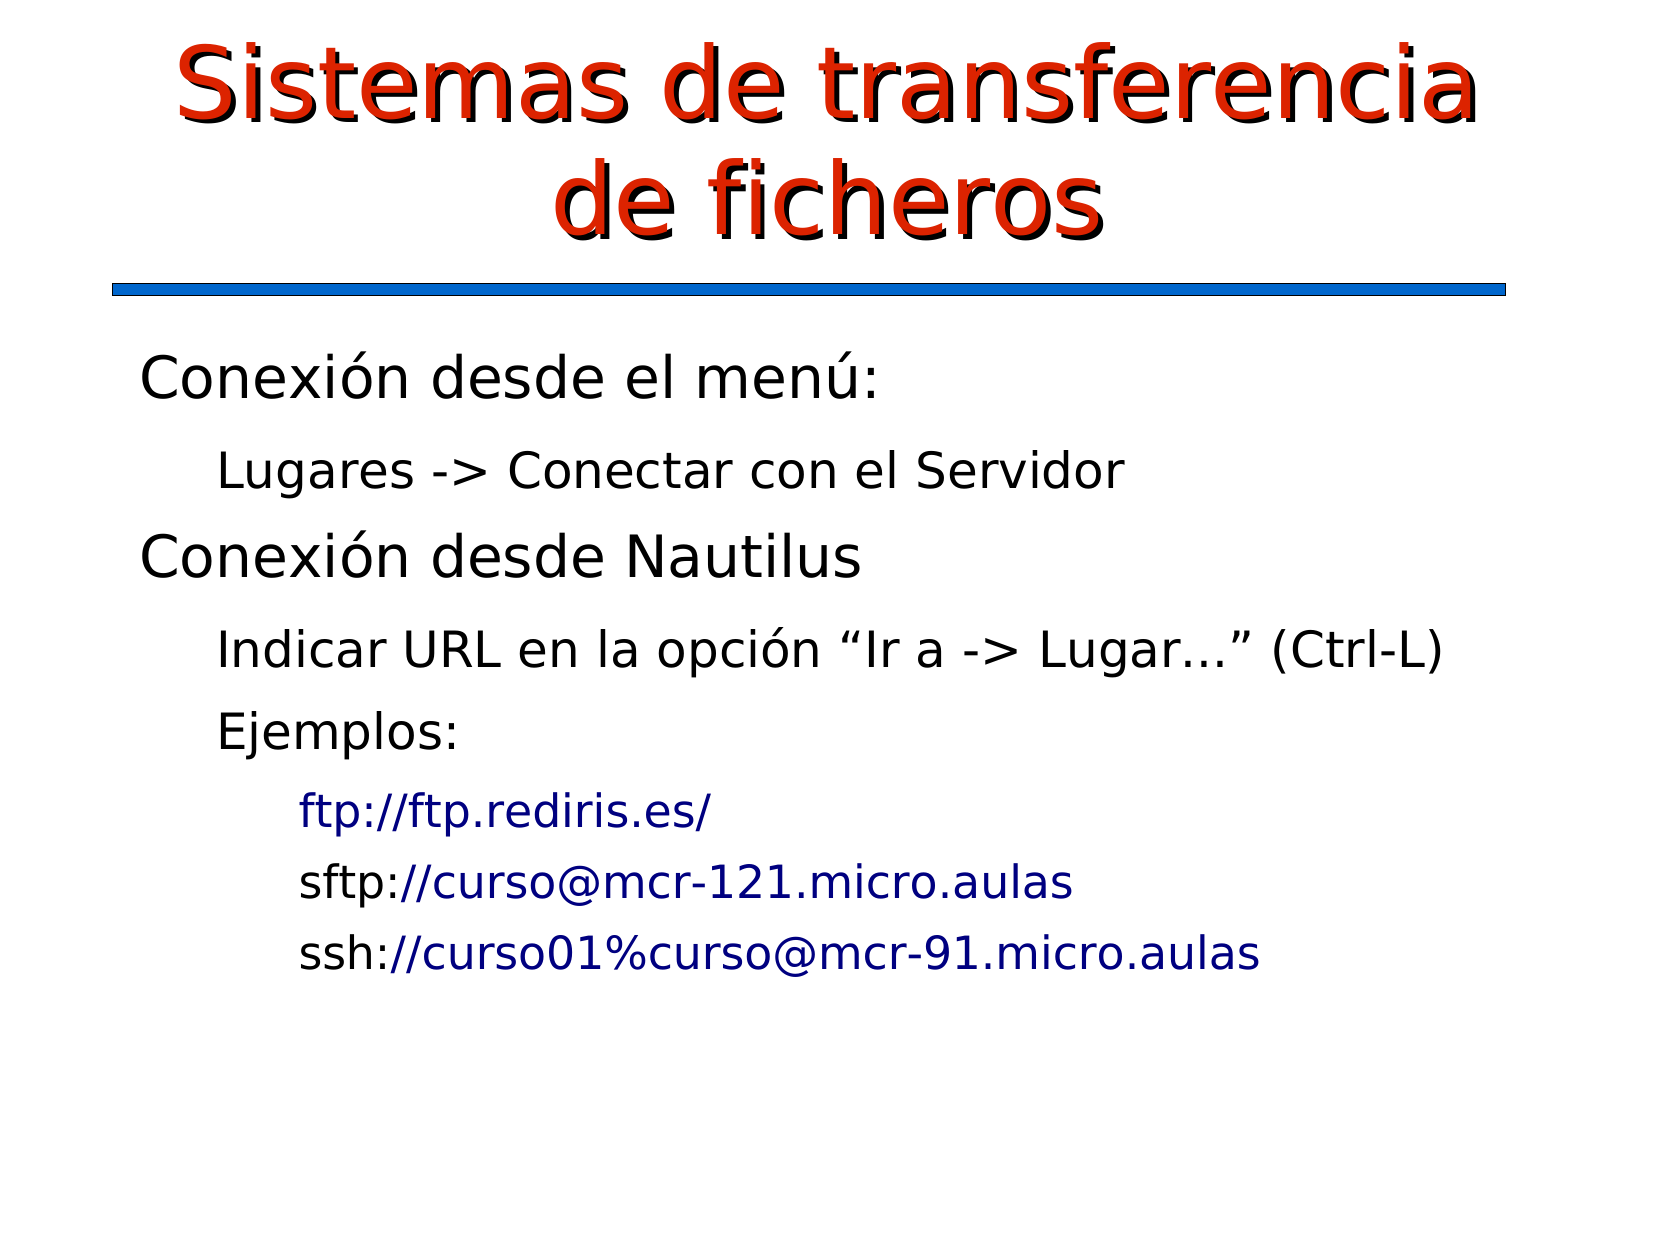

# Sistemas de transferencia de ficheros
Conexión desde el menú:
Lugares -> Conectar con el Servidor
Conexión desde Nautilus
Indicar URL en la opción “Ir a -> Lugar...” (Ctrl-L)
Ejemplos:
ftp://ftp.rediris.es/
sftp://curso@mcr-121.micro.aulas
ssh://curso01%curso@mcr-91.micro.aulas